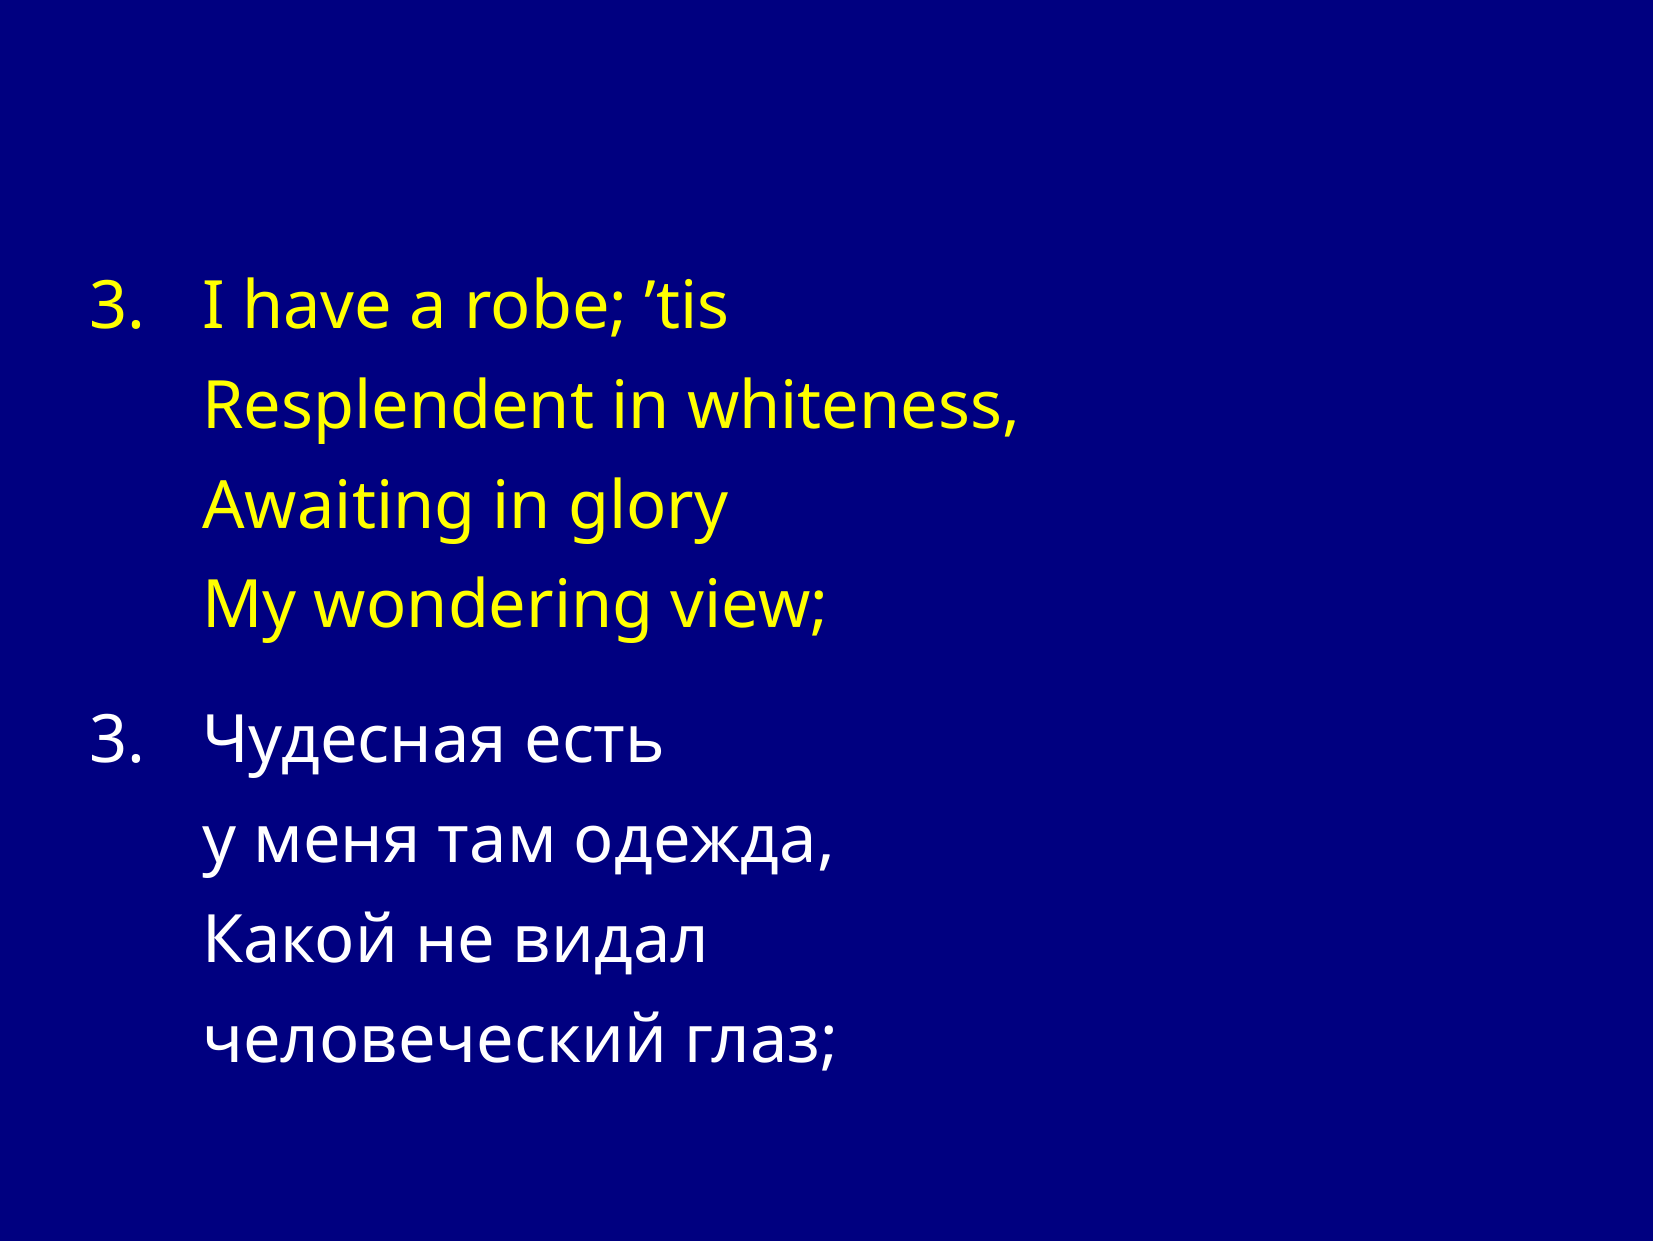

3.	I have a robe; ’tis
	Resplendent in whiteness,
	Awaiting in glory
	My wondering view;
3.	Чудесная есть
	у меня там одежда,
	Какой не видал
	человеческий глаз;